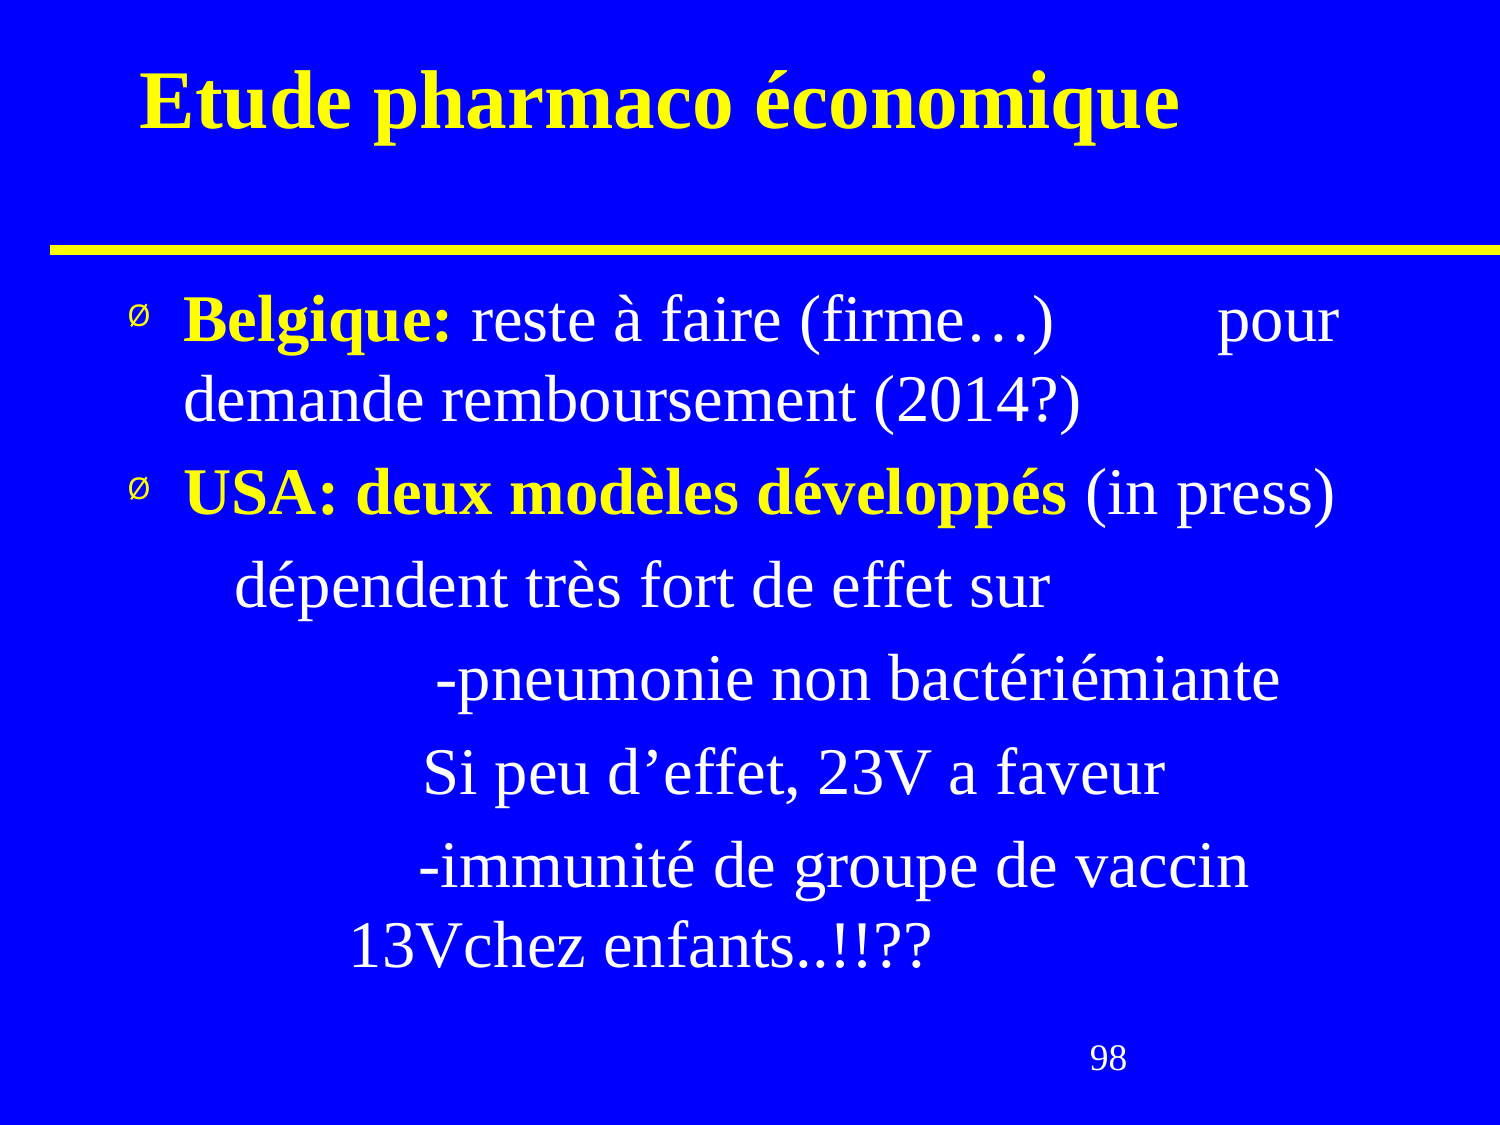

# Etude pharmaco économique
Belgique: reste à faire (firme…) 		pour demande remboursement (2014?)
USA: deux modèles développés (in press)
 	 dépendent très fort de effet sur
 	 -pneumonie non bactériémiante
 	 			Si peu d’effet, 23V a faveur
 	 -immunité de groupe de vaccin 				13Vchez enfants..!!??